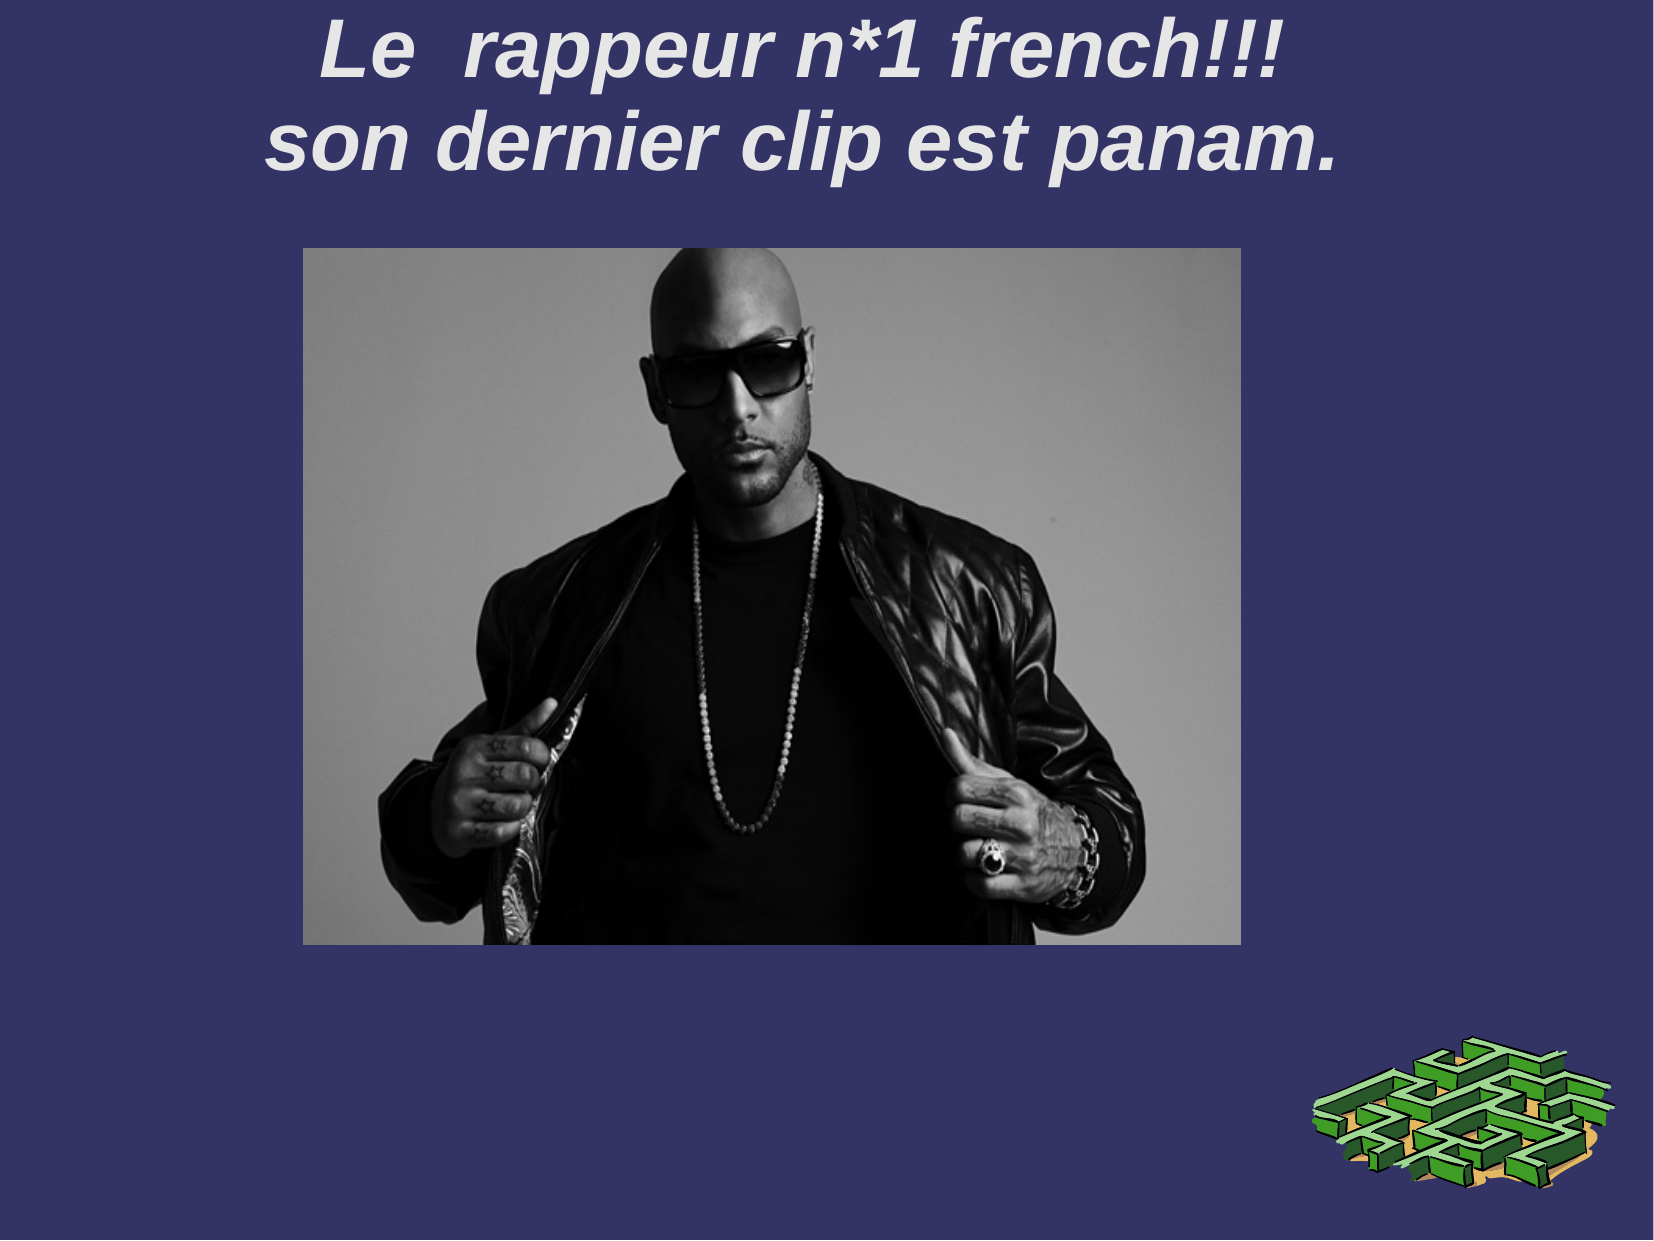

# Le rappeur n*1 french!!! son dernier clip est panam.